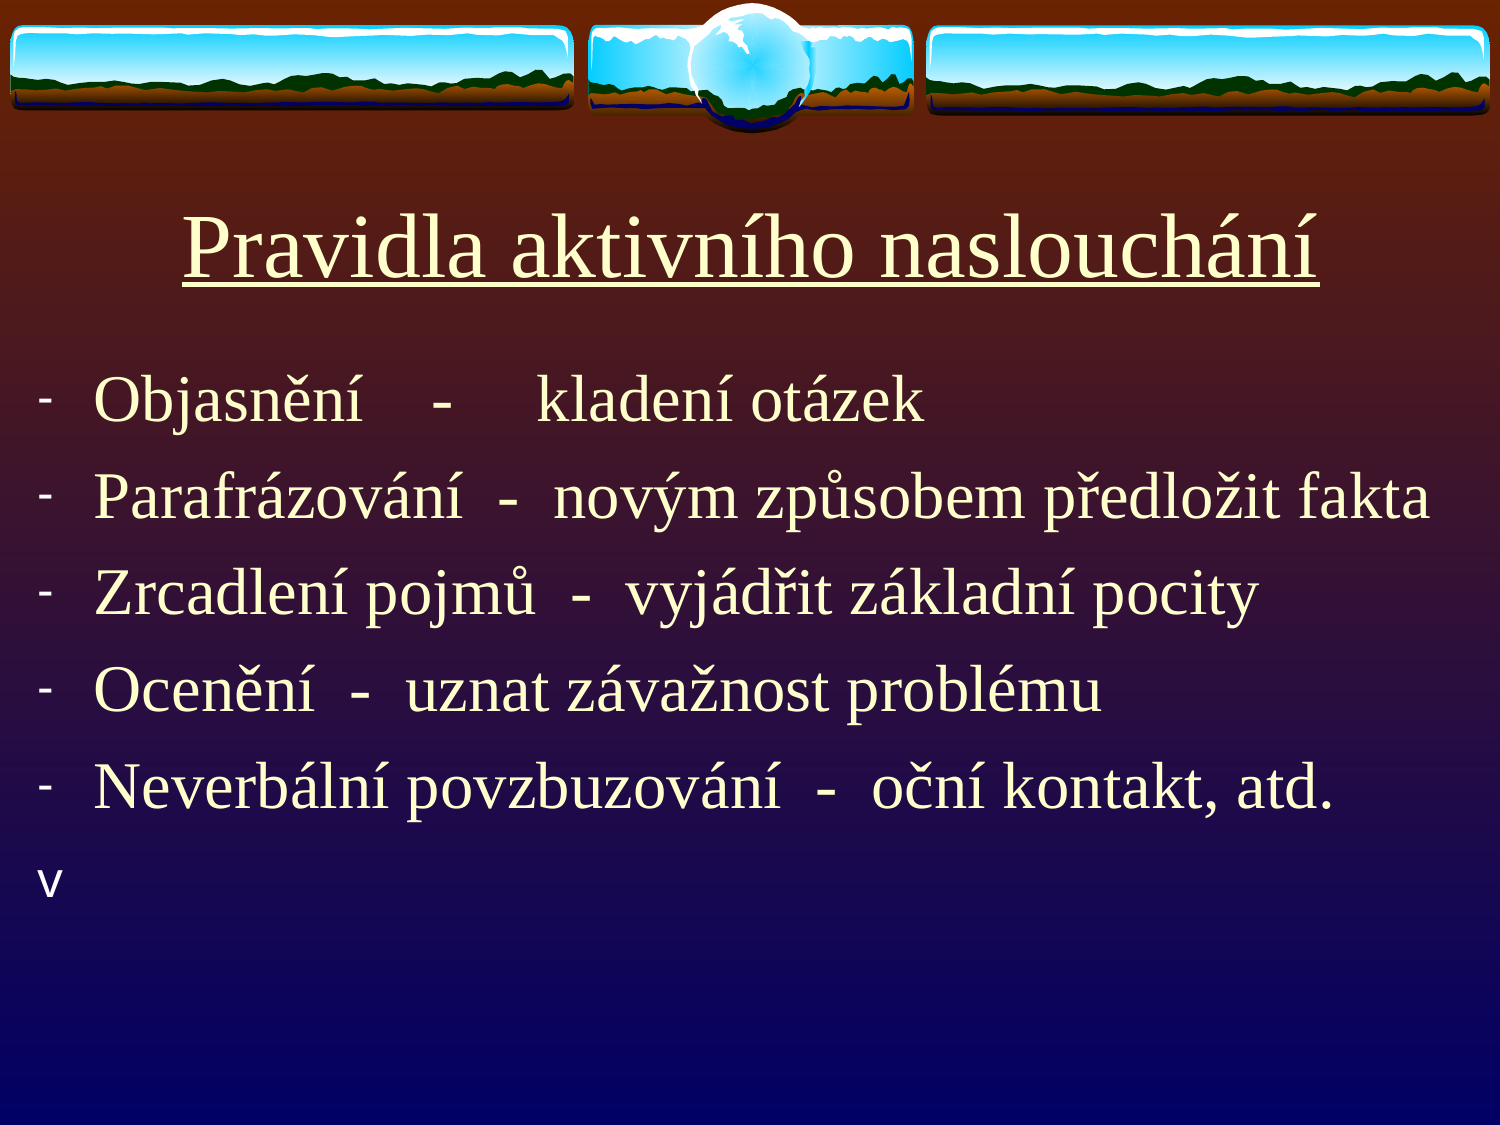

# Pravidla aktivního naslouchání
Objasnění - kladení otázek
Parafrázování - novým způsobem předložit fakta
Zrcadlení pojmů - vyjádřit základní pocity
Ocenění - uznat závažnost problému
Neverbální povzbuzování - oční kontakt, atd.